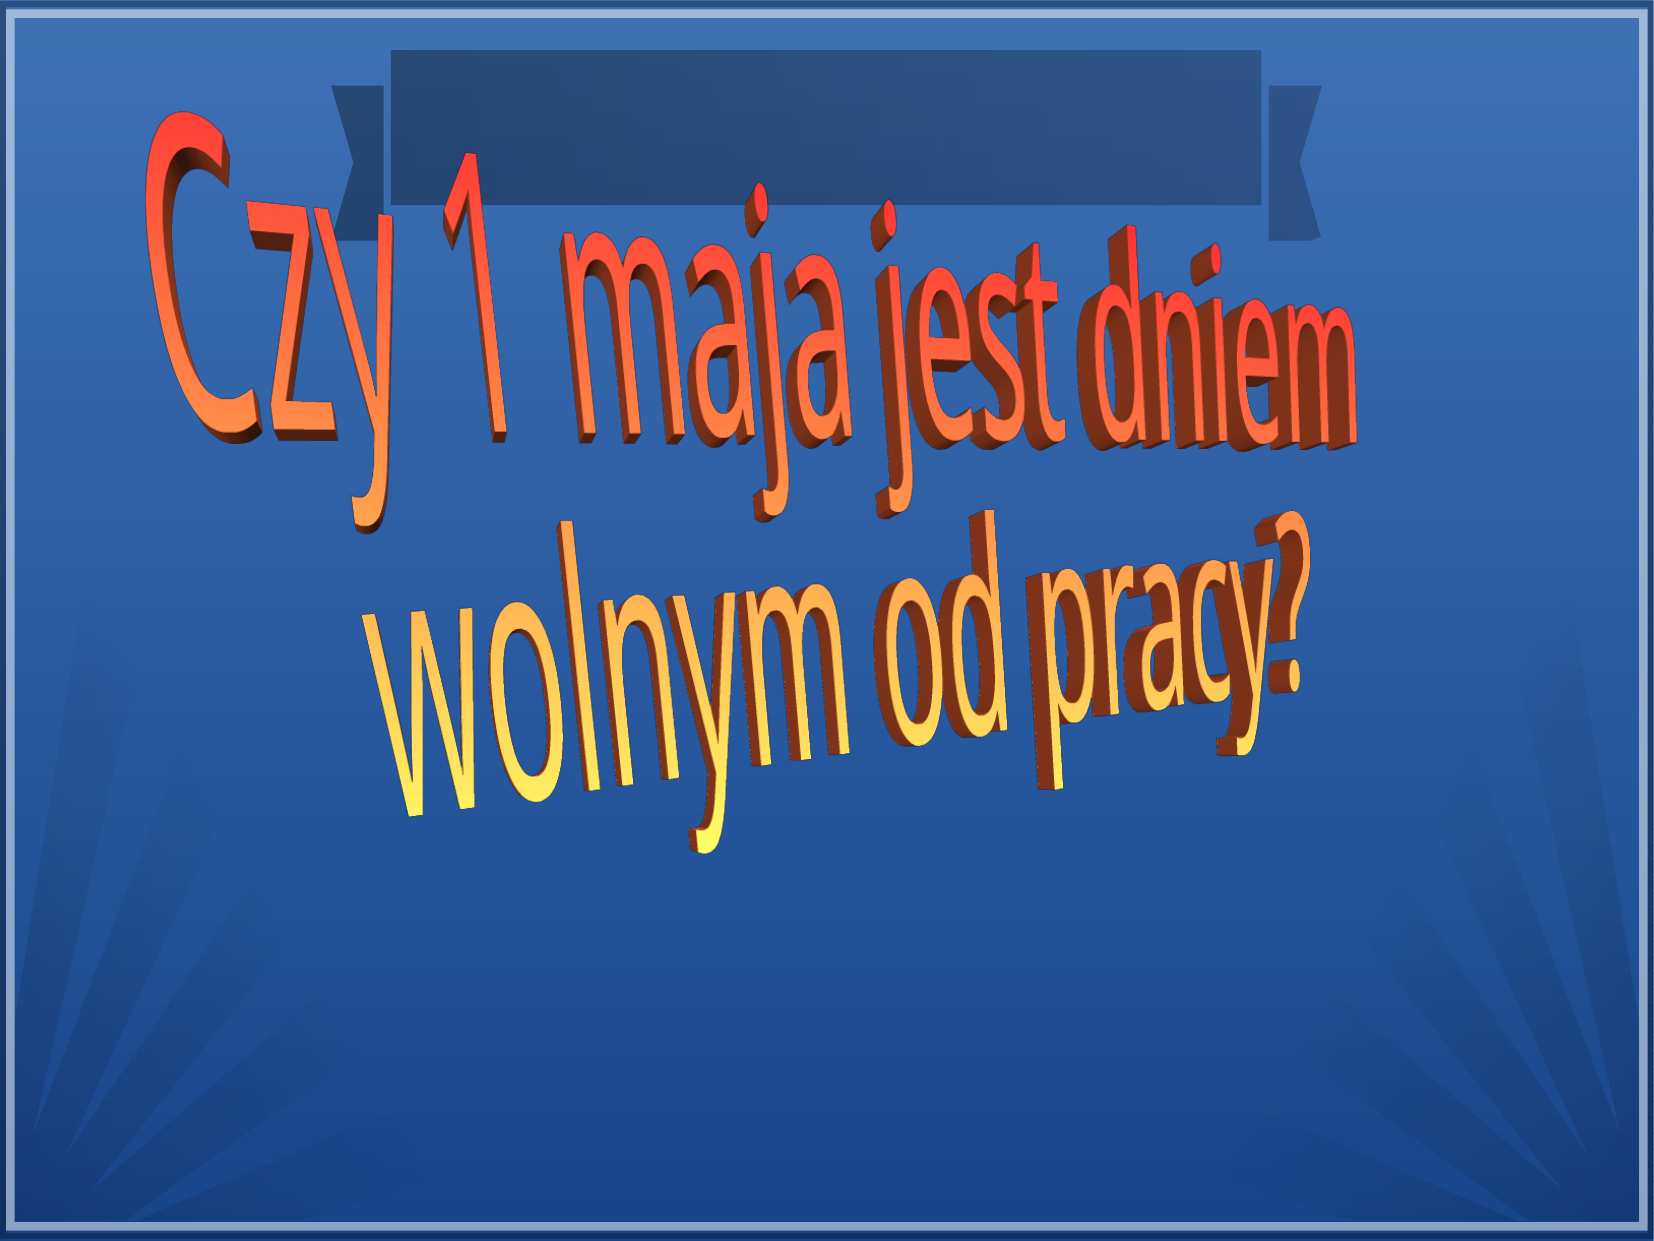

Czy 1 maja jest dniem
 wolnym od pracy?